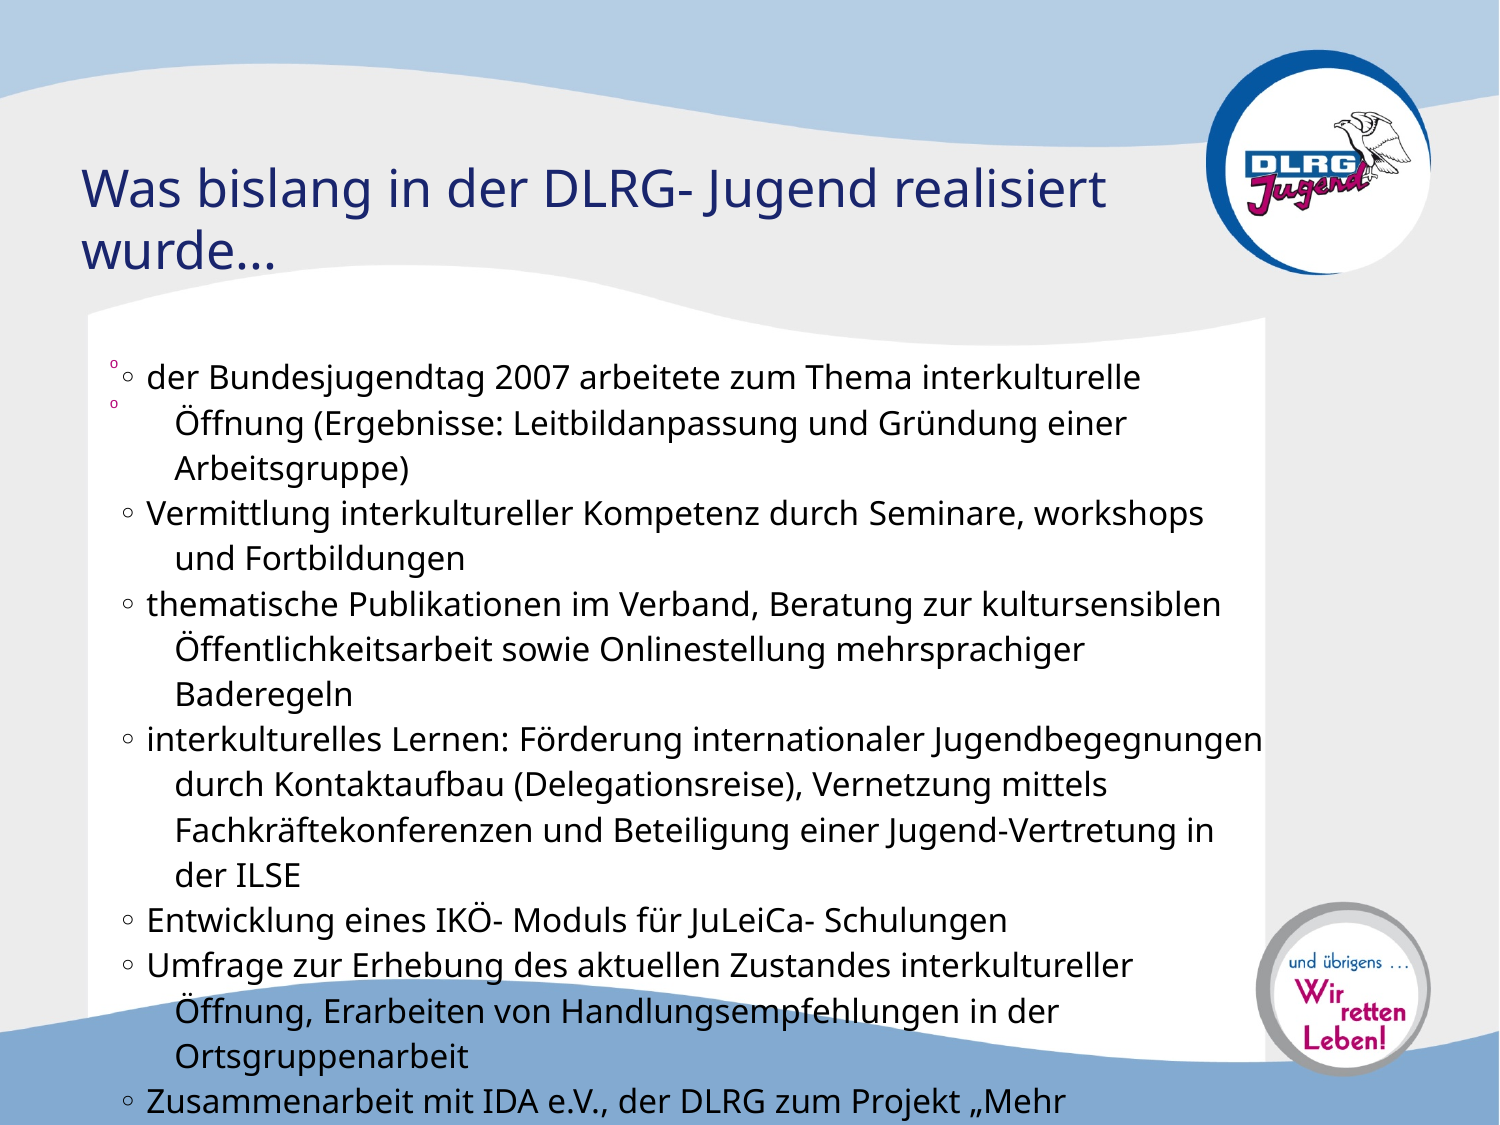

# Was bislang in der DLRG- Jugend realisiert wurde...
◦ der Bundesjugendtag 2007 arbeitete zum Thema interkulturelle Öffnung (Ergebnisse: Leitbildanpassung und Gründung einer Arbeitsgruppe)
◦ Vermittlung interkultureller Kompetenz durch Seminare, workshops und Fortbildungen
◦ thematische Publikationen im Verband, Beratung zur kultursensiblen Öffentlichkeitsarbeit sowie Onlinestellung mehrsprachiger Baderegeln
◦ interkulturelles Lernen: Förderung internationaler Jugendbegegnungen durch Kontaktaufbau (Delegationsreise), Vernetzung mittels Fachkräftekonferenzen und Beteiligung einer Jugend-Vertretung in der ILSE
◦ Entwicklung eines IKÖ- Moduls für JuLeiCa- Schulungen
◦ Umfrage zur Erhebung des aktuellen Zustandes interkultureller Öffnung, Erarbeiten von Handlungsempfehlungen in der Ortsgruppenarbeit
◦ Zusammenarbeit mit IDA e.V., der DLRG zum Projekt „Mehr Migrantinnen im Sport“, Kontaktaufnahme zu migrantischen Selbstorganisationen